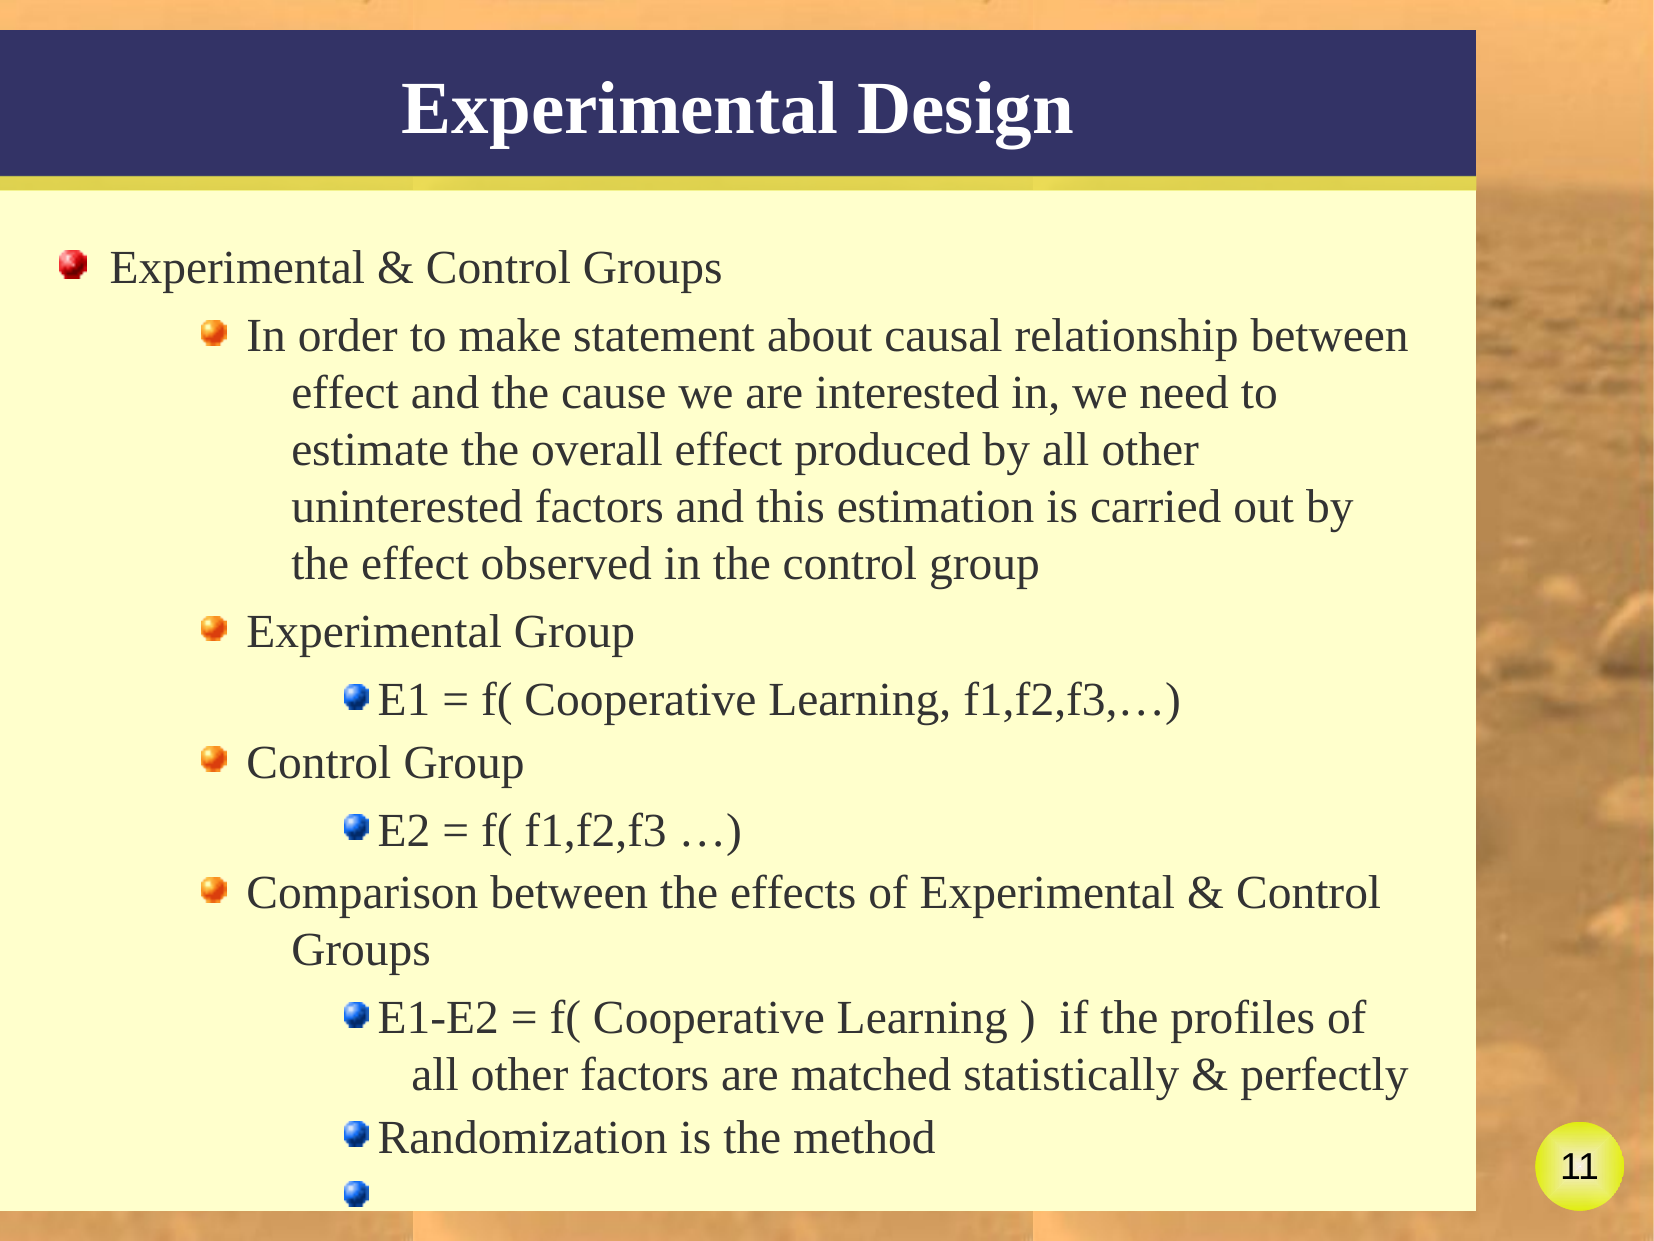

# Experimental Design
Experimental & Control Groups
In order to make statement about causal relationship between effect and the cause we are interested in, we need to estimate the overall effect produced by all other uninterested factors and this estimation is carried out by the effect observed in the control group
Experimental Group
E1 = f( Cooperative Learning, f1,f2,f3,…)
Control Group
E2 = f( f1,f2,f3 …)
Comparison between the effects of Experimental & Control Groups
E1-E2 = f( Cooperative Learning ) if the profiles of all other factors are matched statistically & perfectly
Randomization is the method